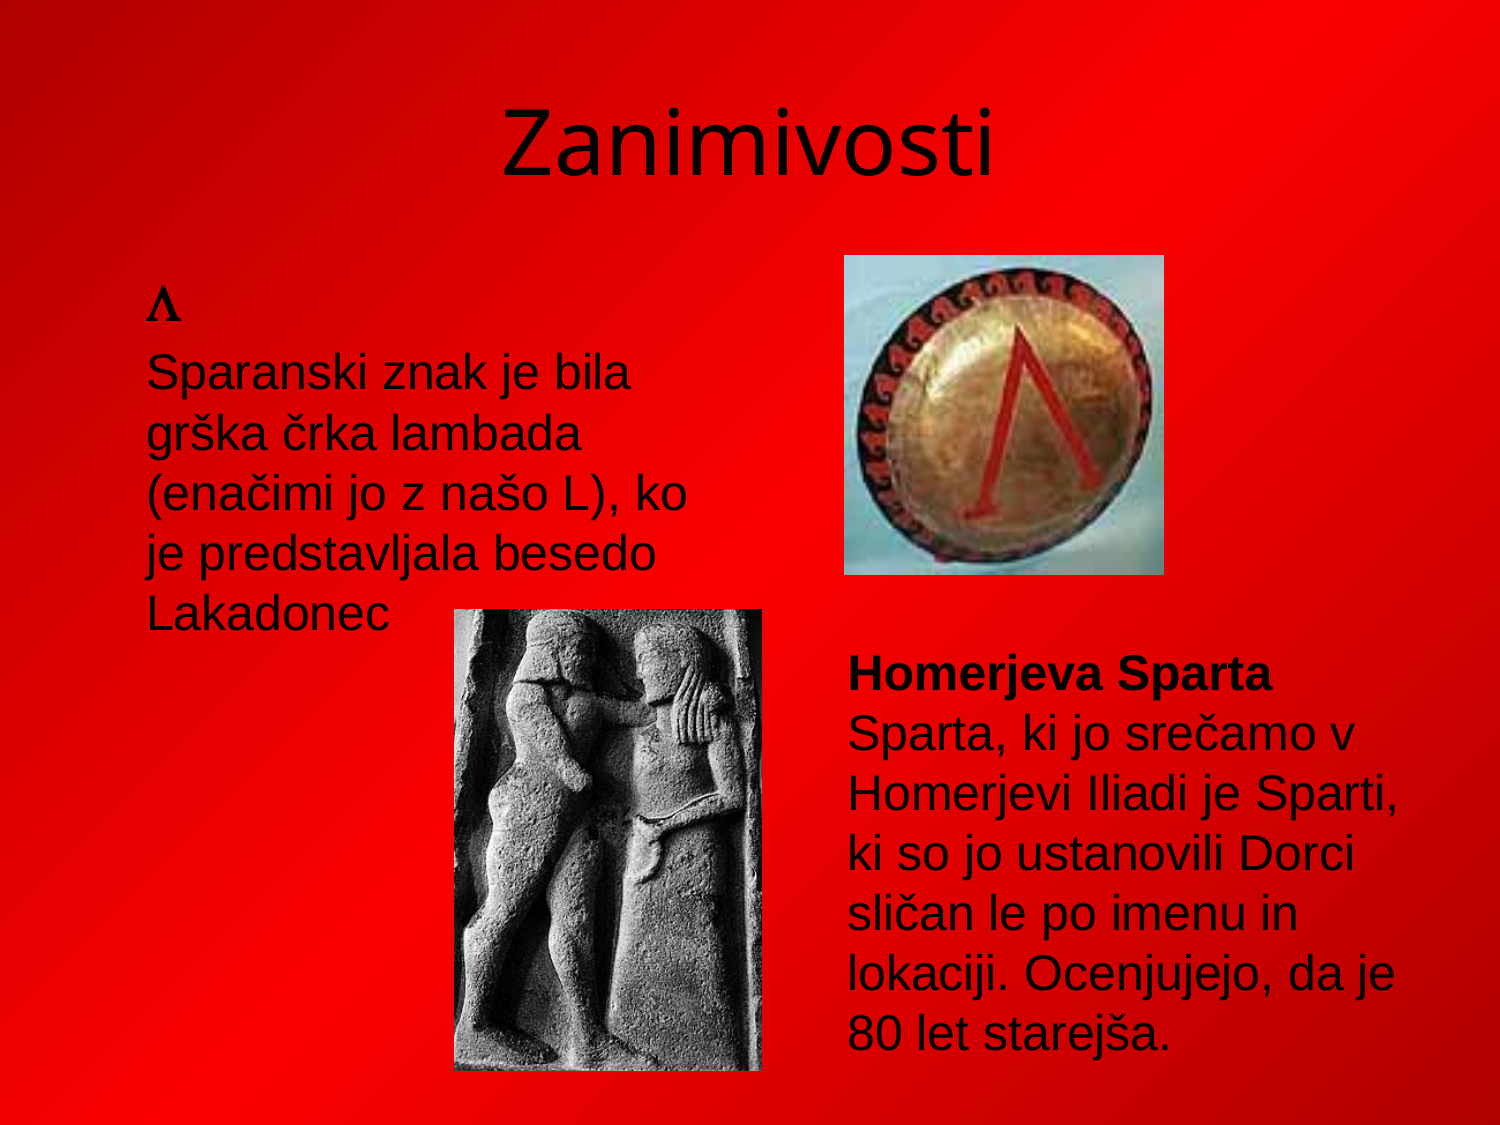

# Zanimivosti
	L
	Sparanski znak je bila grška črka lambada (enačimi jo z našo L), ko je predstavljala besedo Lakadonec
Homerjeva Sparta
Sparta, ki jo srečamo v Homerjevi Iliadi je Sparti, ki so jo ustanovili Dorci sličan le po imenu in lokaciji. Ocenjujejo, da je 80 let starejša.